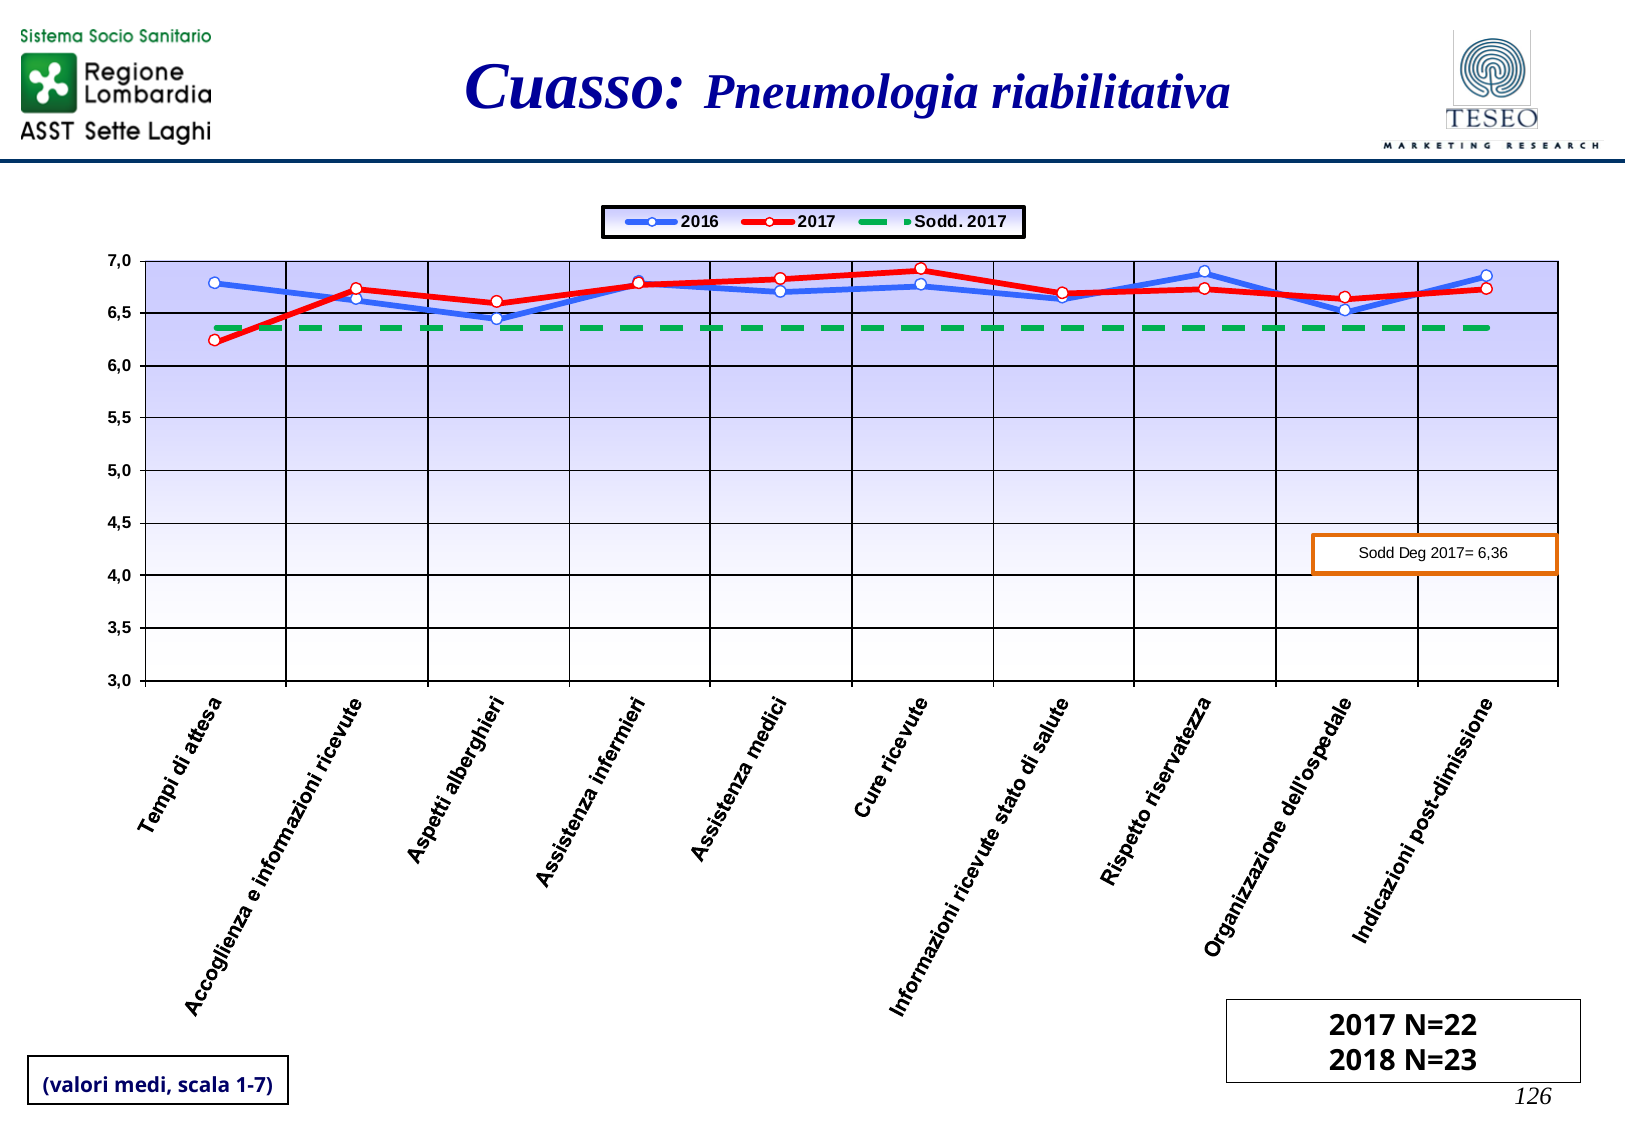

Cuasso: Pneumologia riabilitativa
2017 N=22
2018 N=23
(valori medi, scala 1-7)